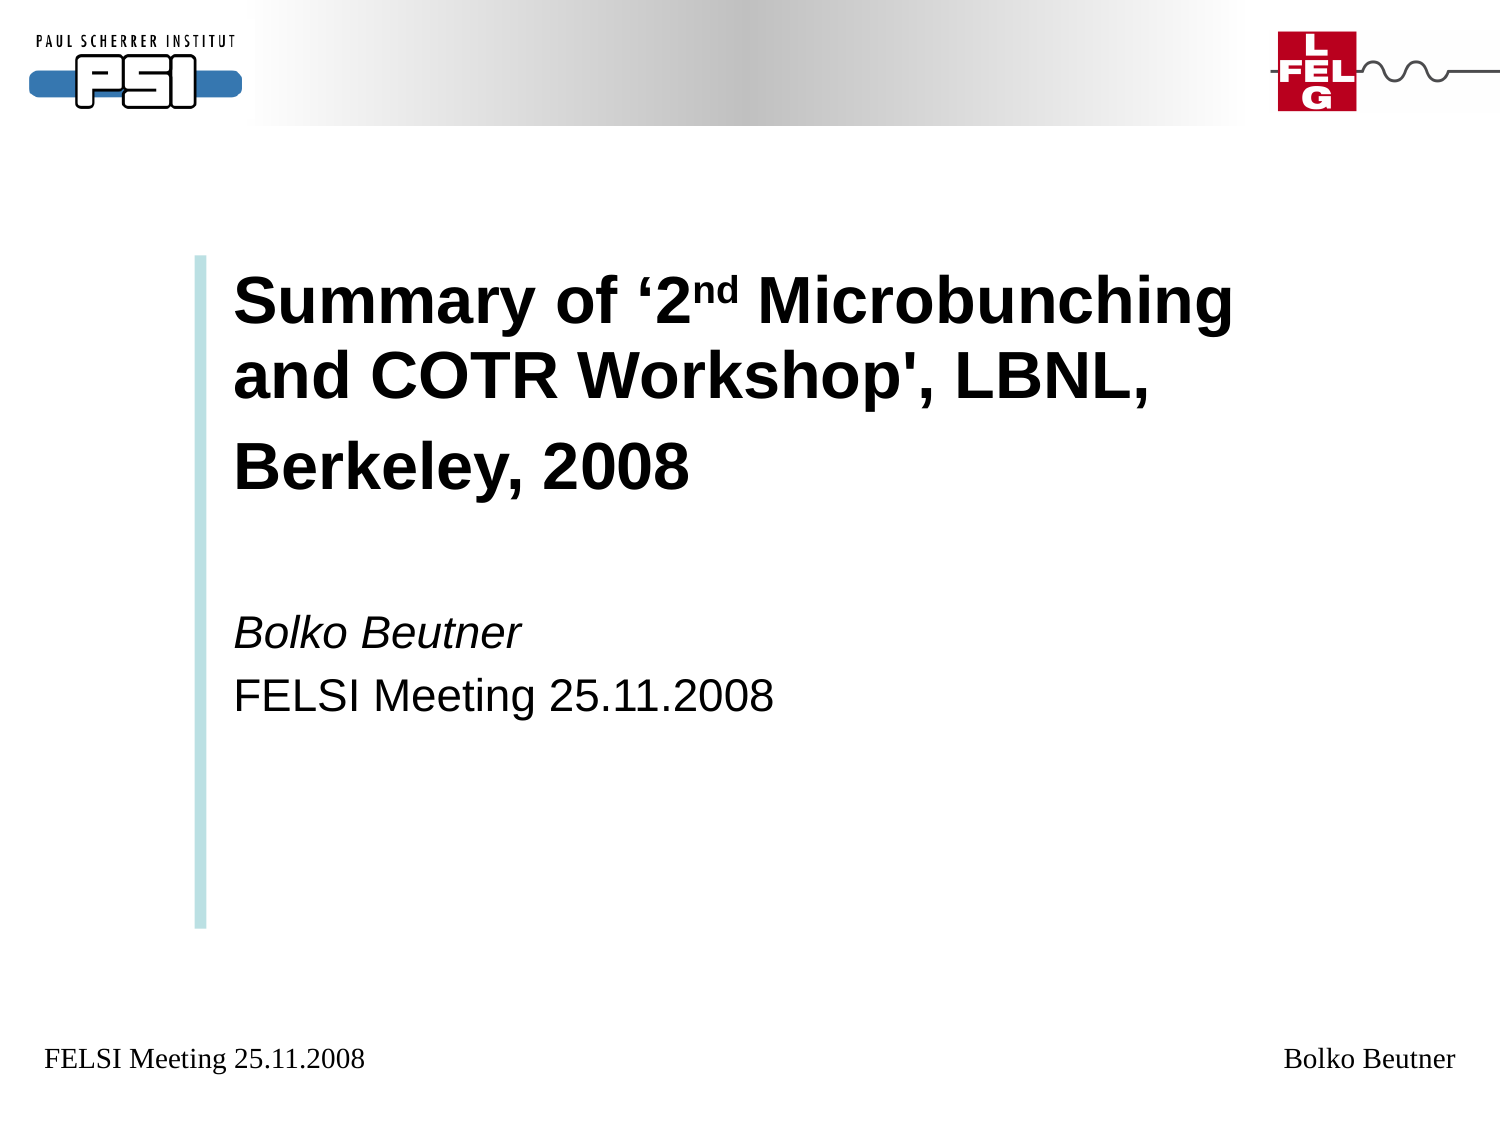

#
Summary of ‘2nd Microbunching and COTR Workshop', LBNL,
Berkeley, 2008
Bolko Beutner
FELSI Meeting 25.11.2008
FELSI Meeting 25.11.2008
Bolko Beutner